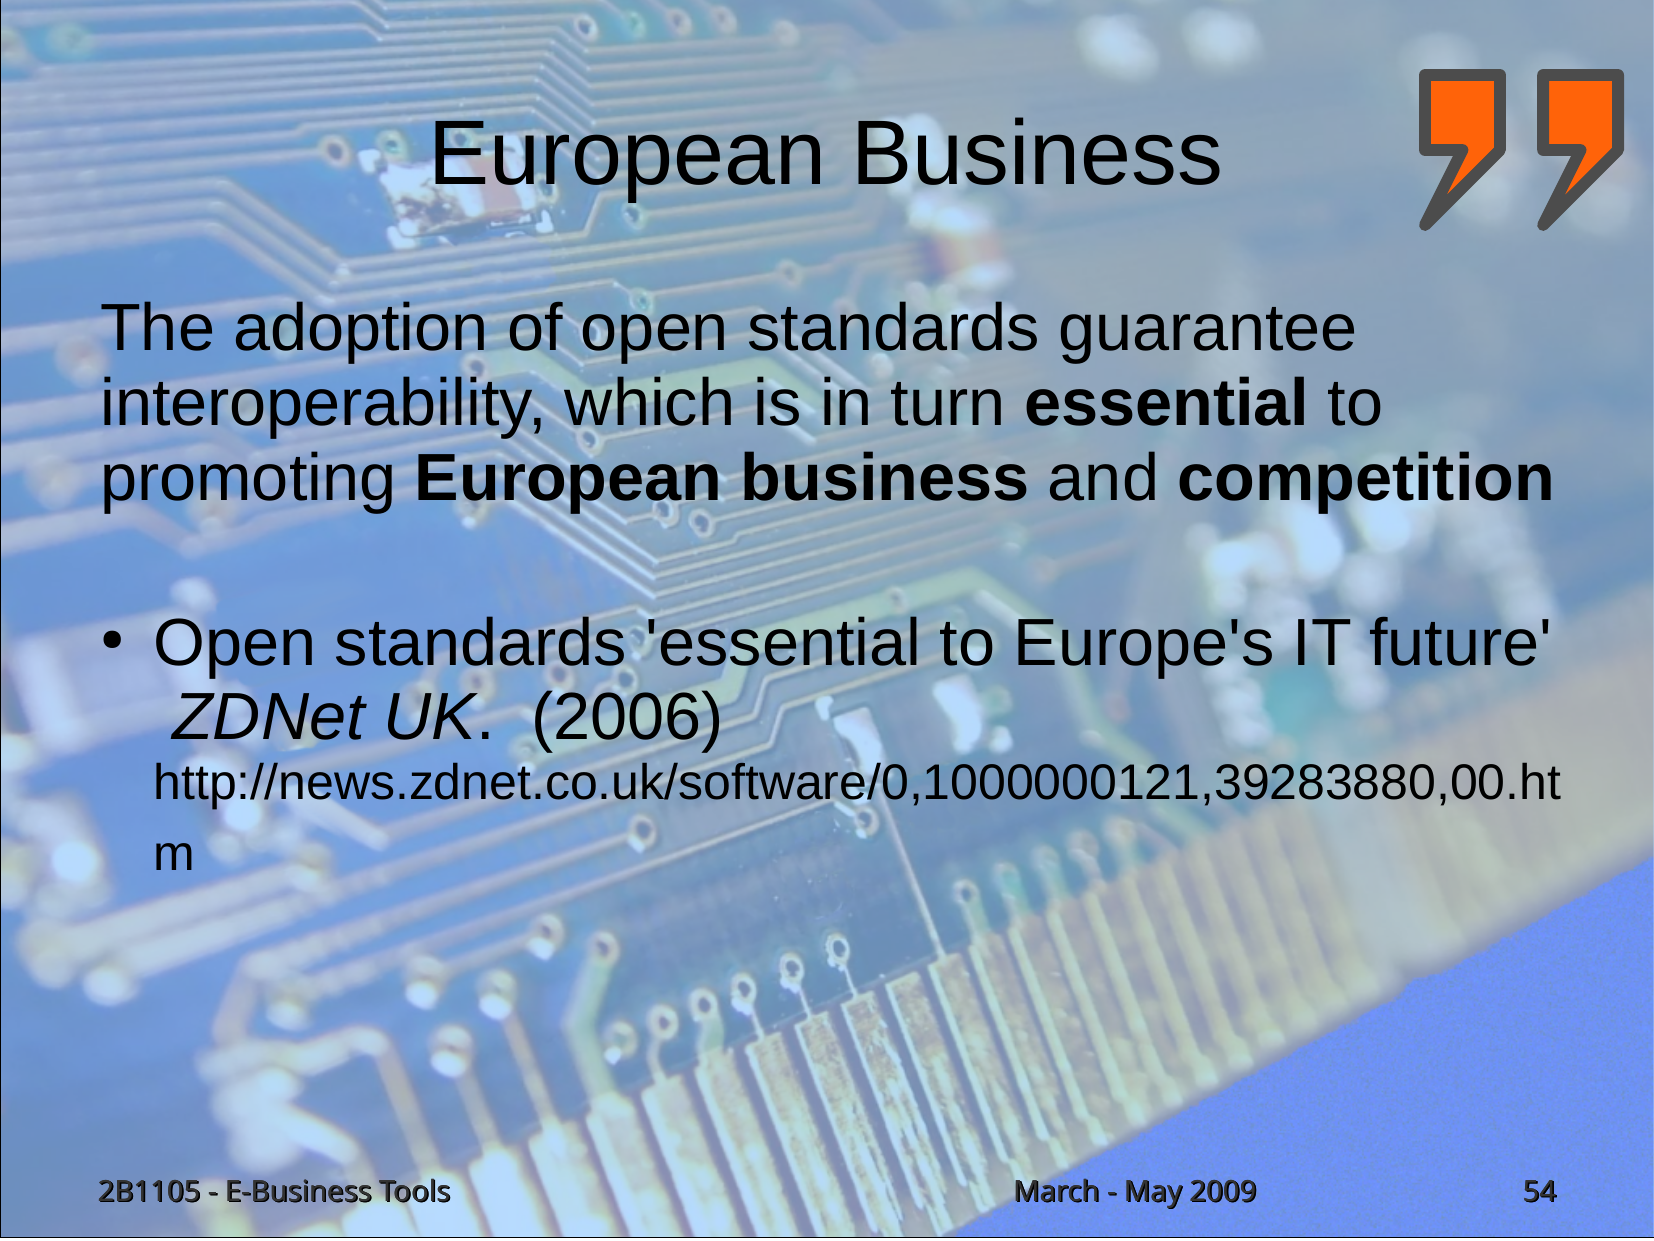

# European Business
The adoption of open standards guarantee interoperability, which is in turn essential to promoting European business and competition
Open standards 'essential to Europe's IT future' ZDNet UK. (2006)
http://news.zdnet.co.uk/software/0,1000000121,39283880,00.htm